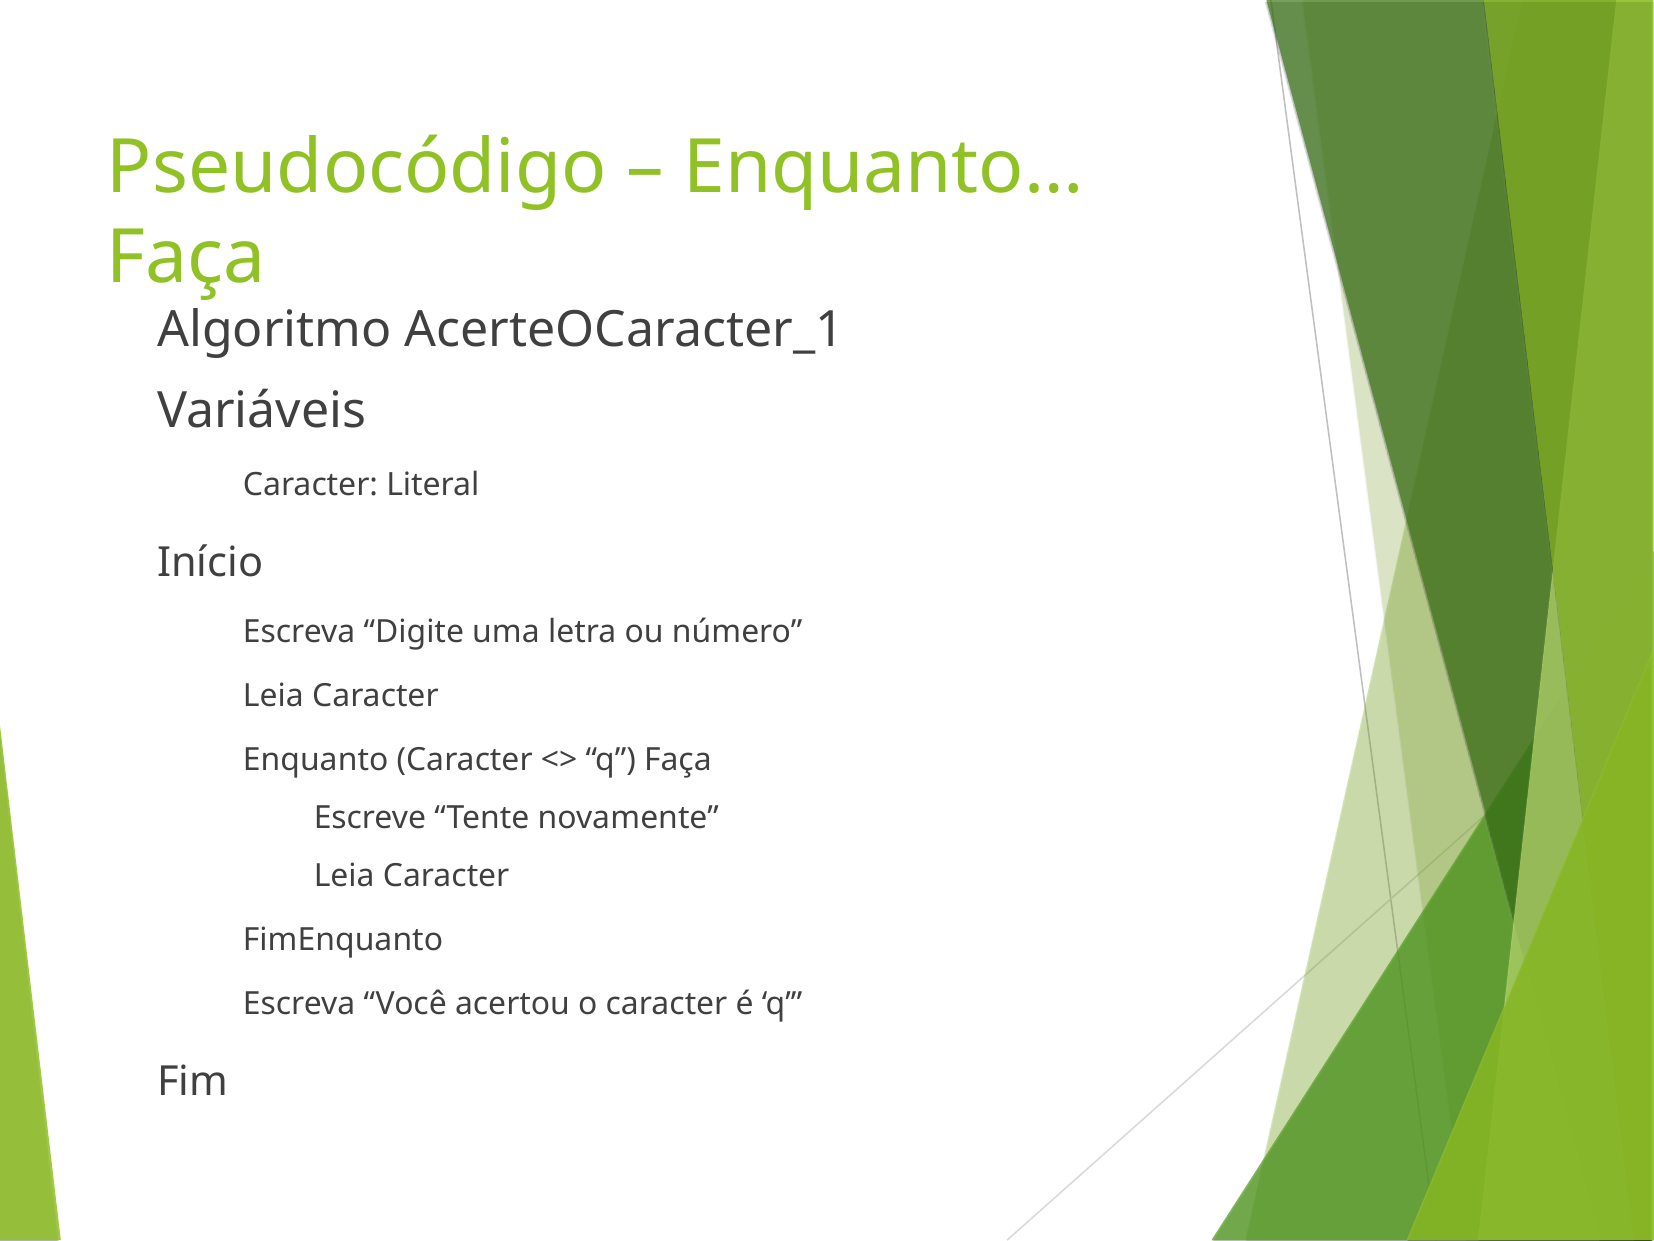

# Pseudocódigo – Enquanto… Faça
Algoritmo AcerteOCaracter_1
Variáveis
Caracter: Literal
Início
Escreva “Digite uma letra ou número”
Leia Caracter
Enquanto (Caracter <> “q”) Faça
Escreve “Tente novamente”
Leia Caracter
FimEnquanto
Escreva “Você acertou o caracter é ‘q’”
Fim